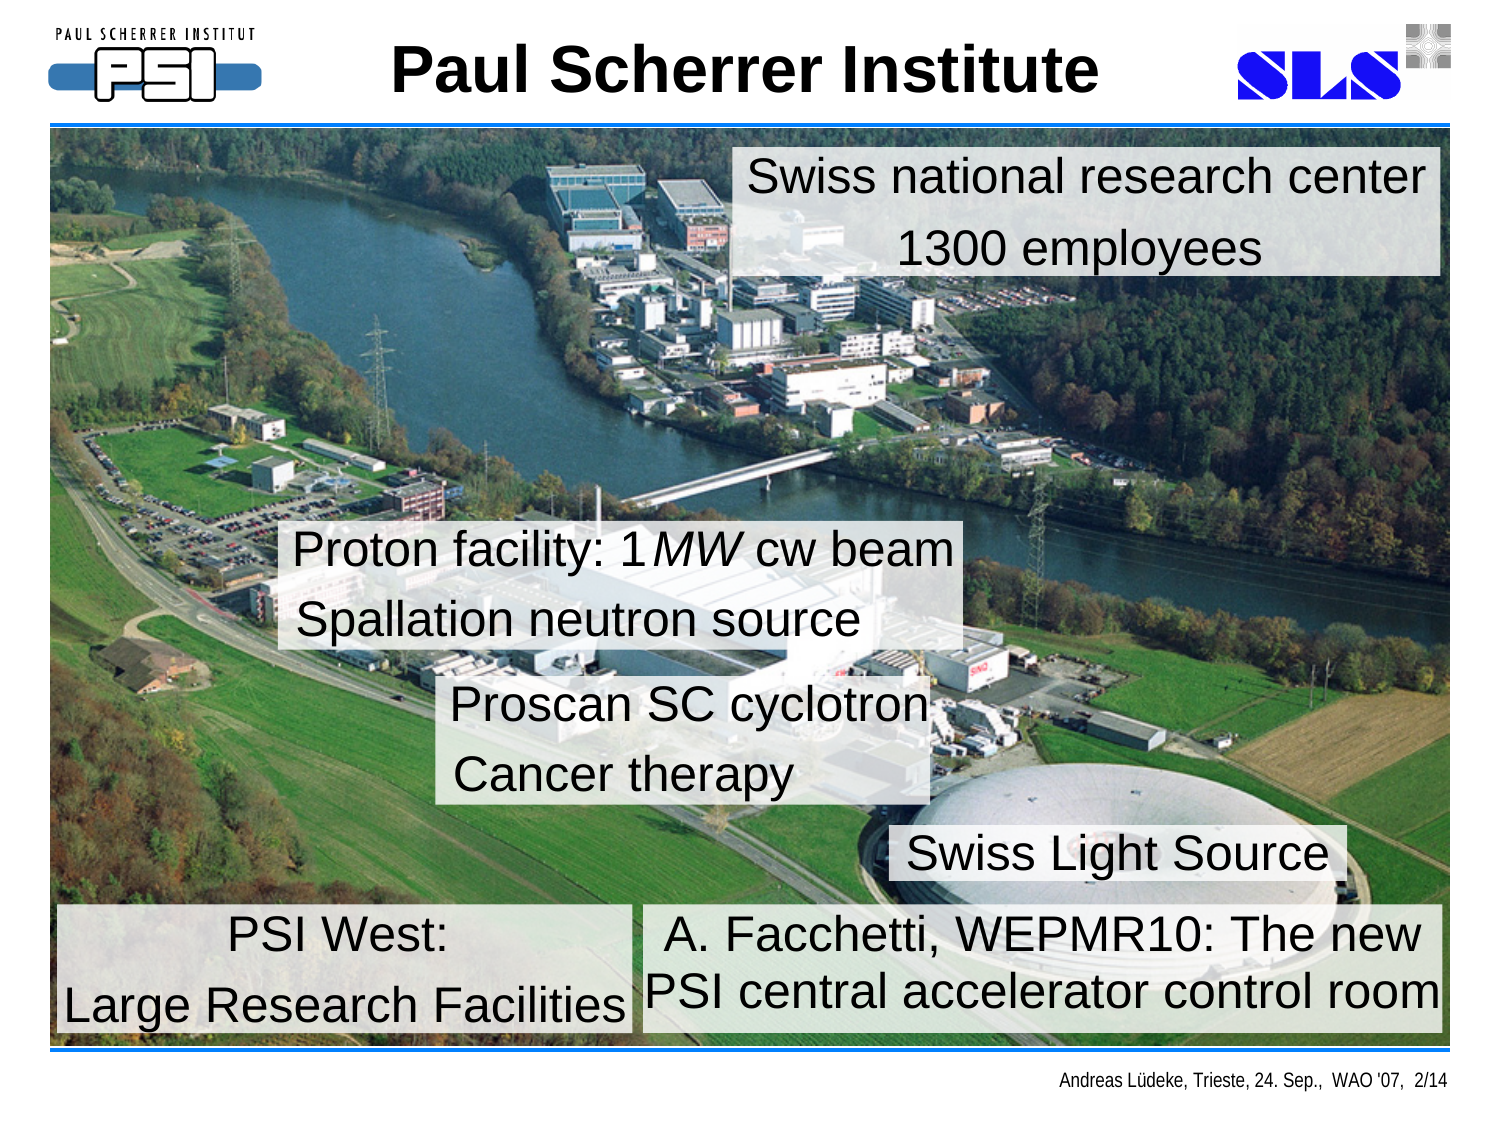

# Paul Scherrer Institute
Swiss national research center
1300 employees
 Proton facility: 1 MW cw beam
Spallation neutron source
 Proscan SC cyclotron
Cancer therapy
Swiss Light Source
A. Facchetti, WEPMR10: The new PSI central accelerator control room
PSI West:
Large Research Facilities